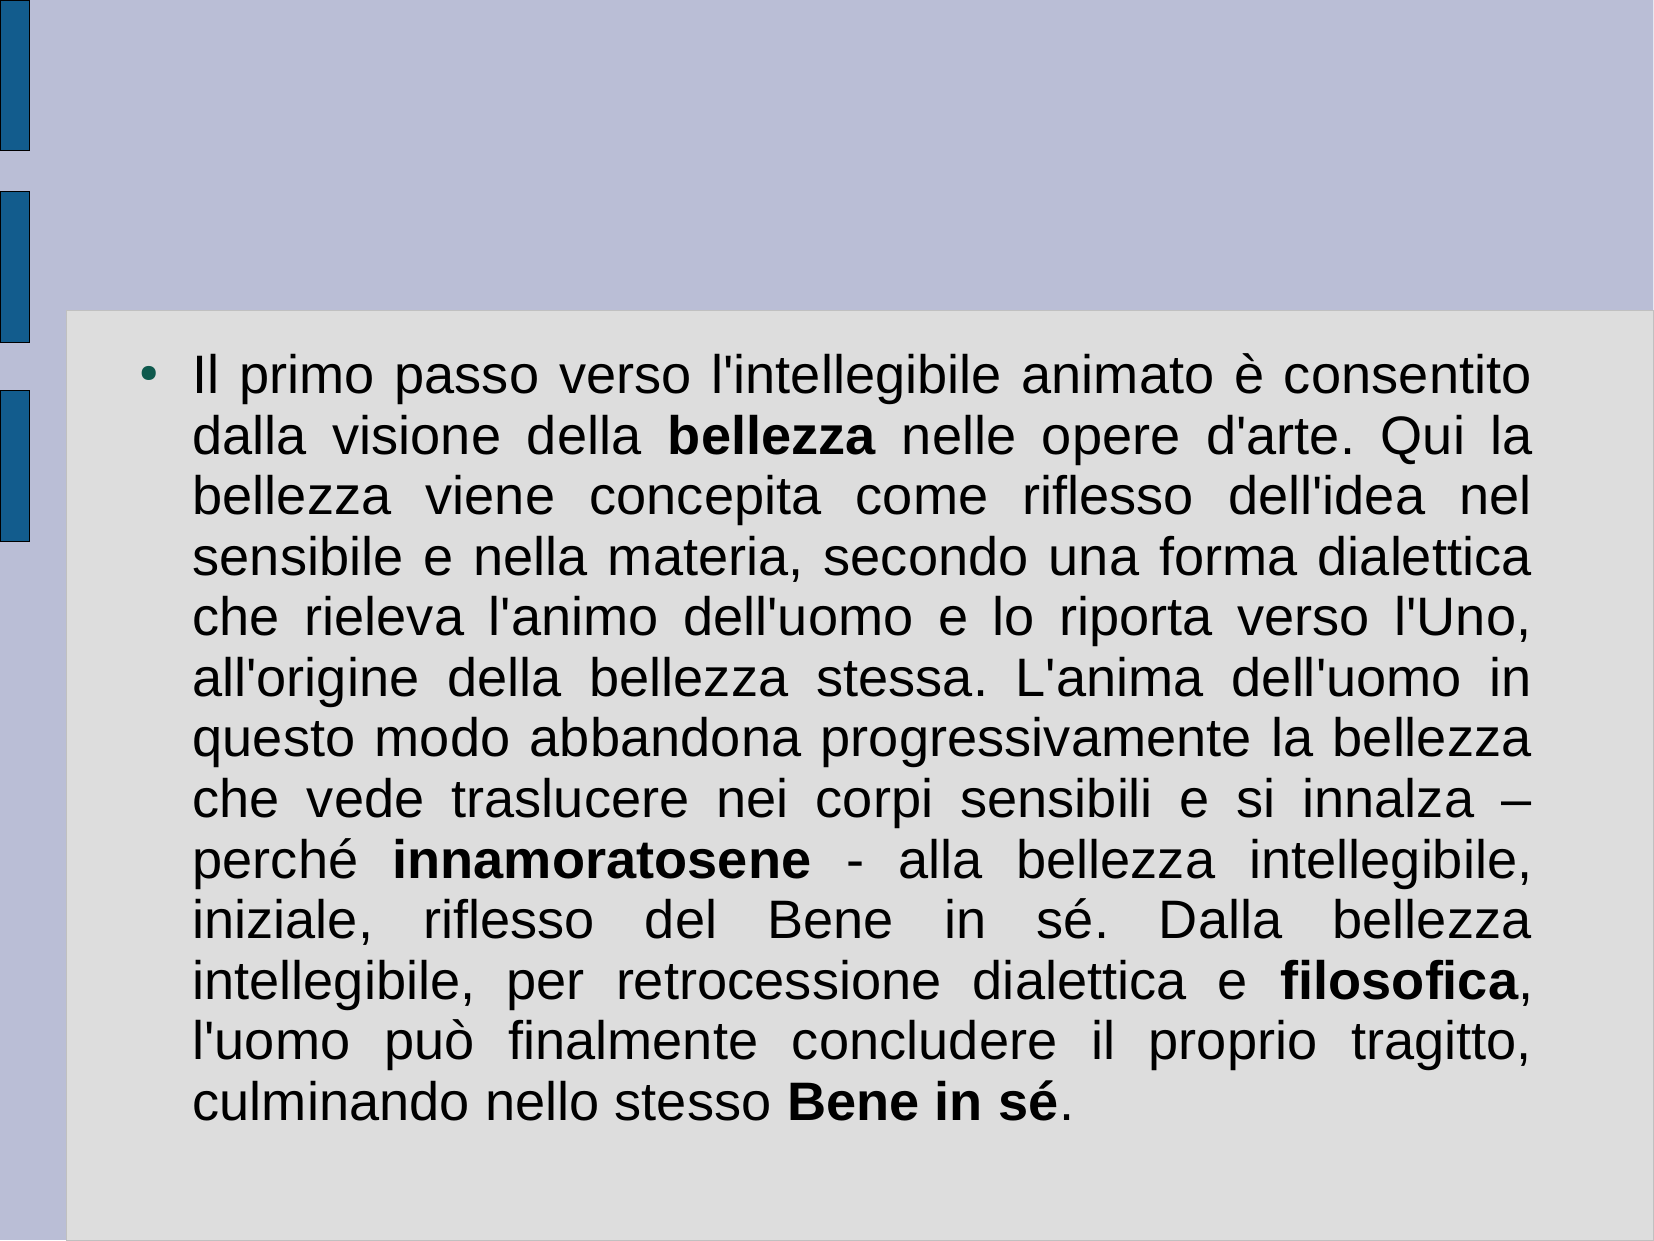

#
Il primo passo verso l'intellegibile animato è consentito dalla visione della bellezza nelle opere d'arte. Qui la bellezza viene concepita come riflesso dell'idea nel sensibile e nella materia, secondo una forma dialettica che rieleva l'animo dell'uomo e lo riporta verso l'Uno, all'origine della bellezza stessa. L'anima dell'uomo in questo modo abbandona progressivamente la bellezza che vede traslucere nei corpi sensibili e si innalza – perché innamoratosene - alla bellezza intellegibile, iniziale, riflesso del Bene in sé. Dalla bellezza intellegibile, per retrocessione dialettica e filosofica, l'uomo può finalmente concludere il proprio tragitto, culminando nello stesso Bene in sé.